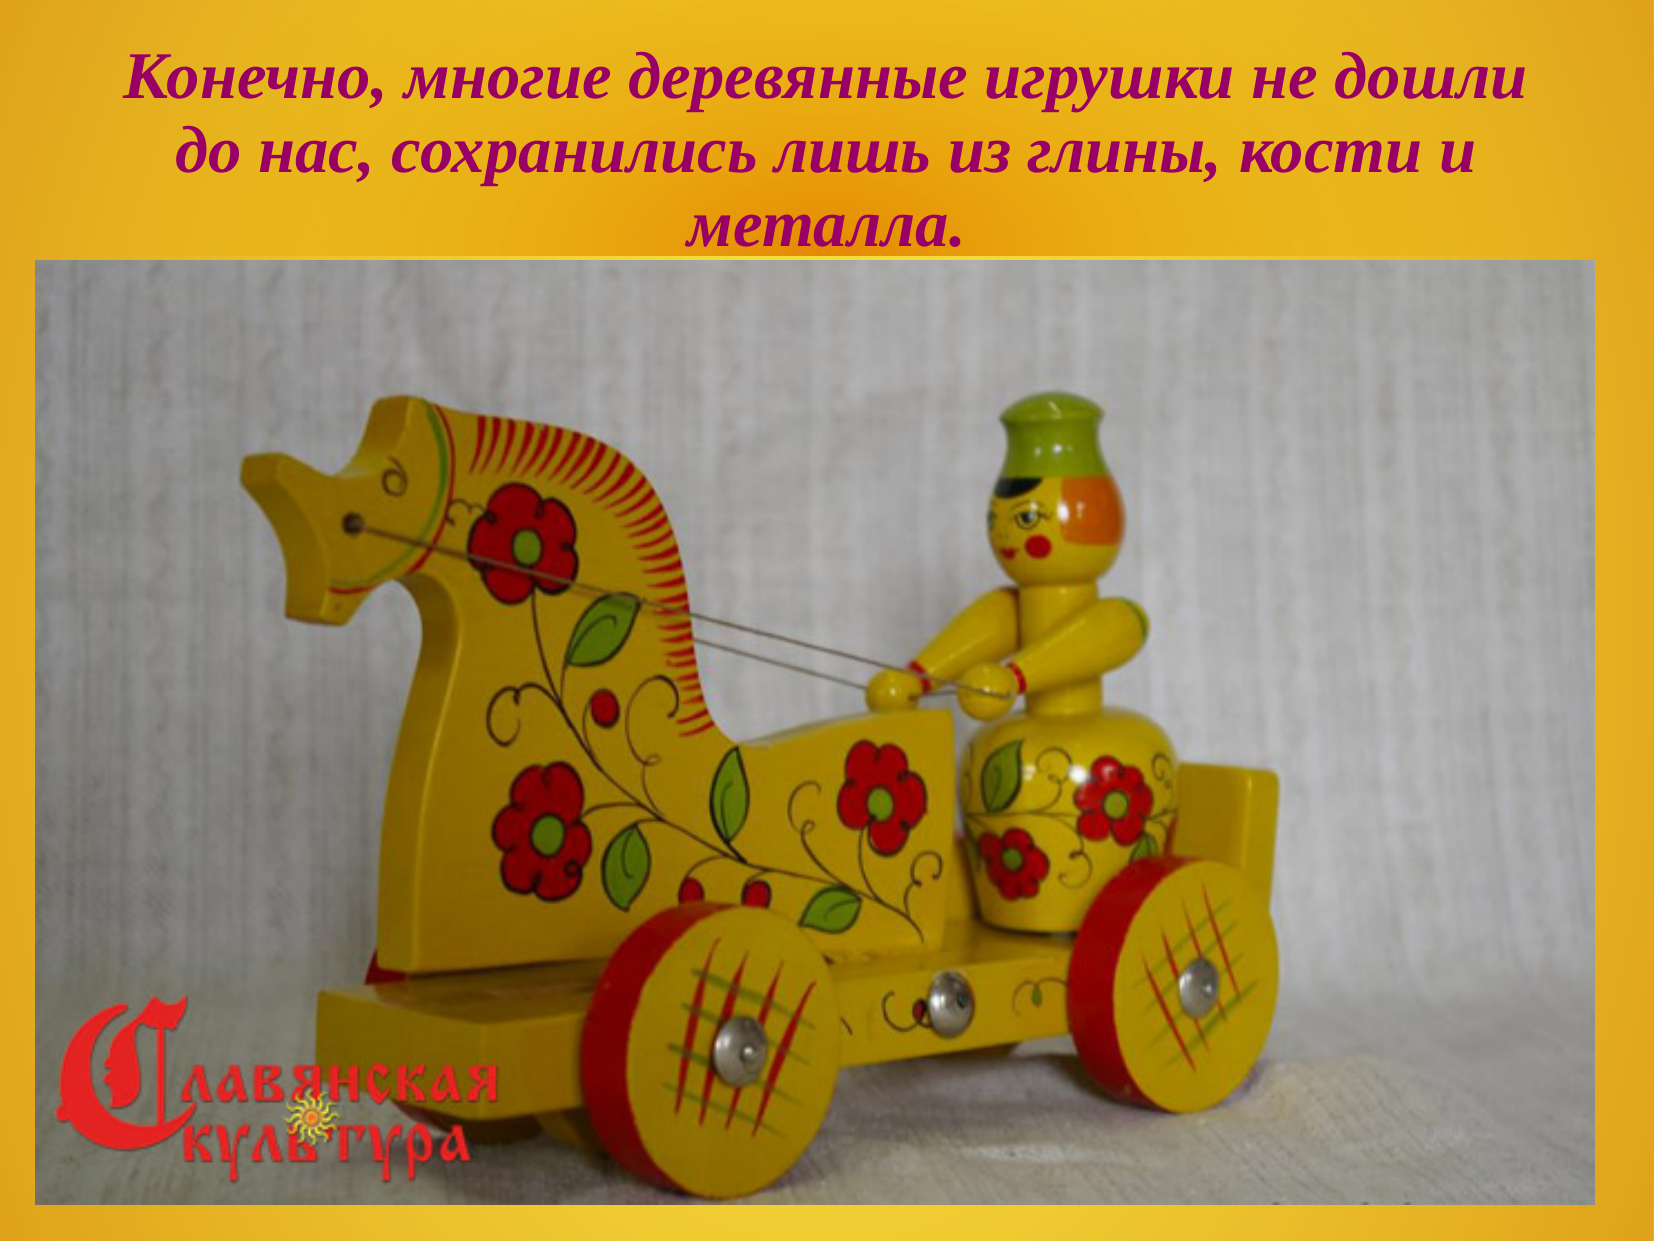

# Конечно, многие деревянные игрушки не дошли до нас, сохранились лишь из глины, кости и металла.